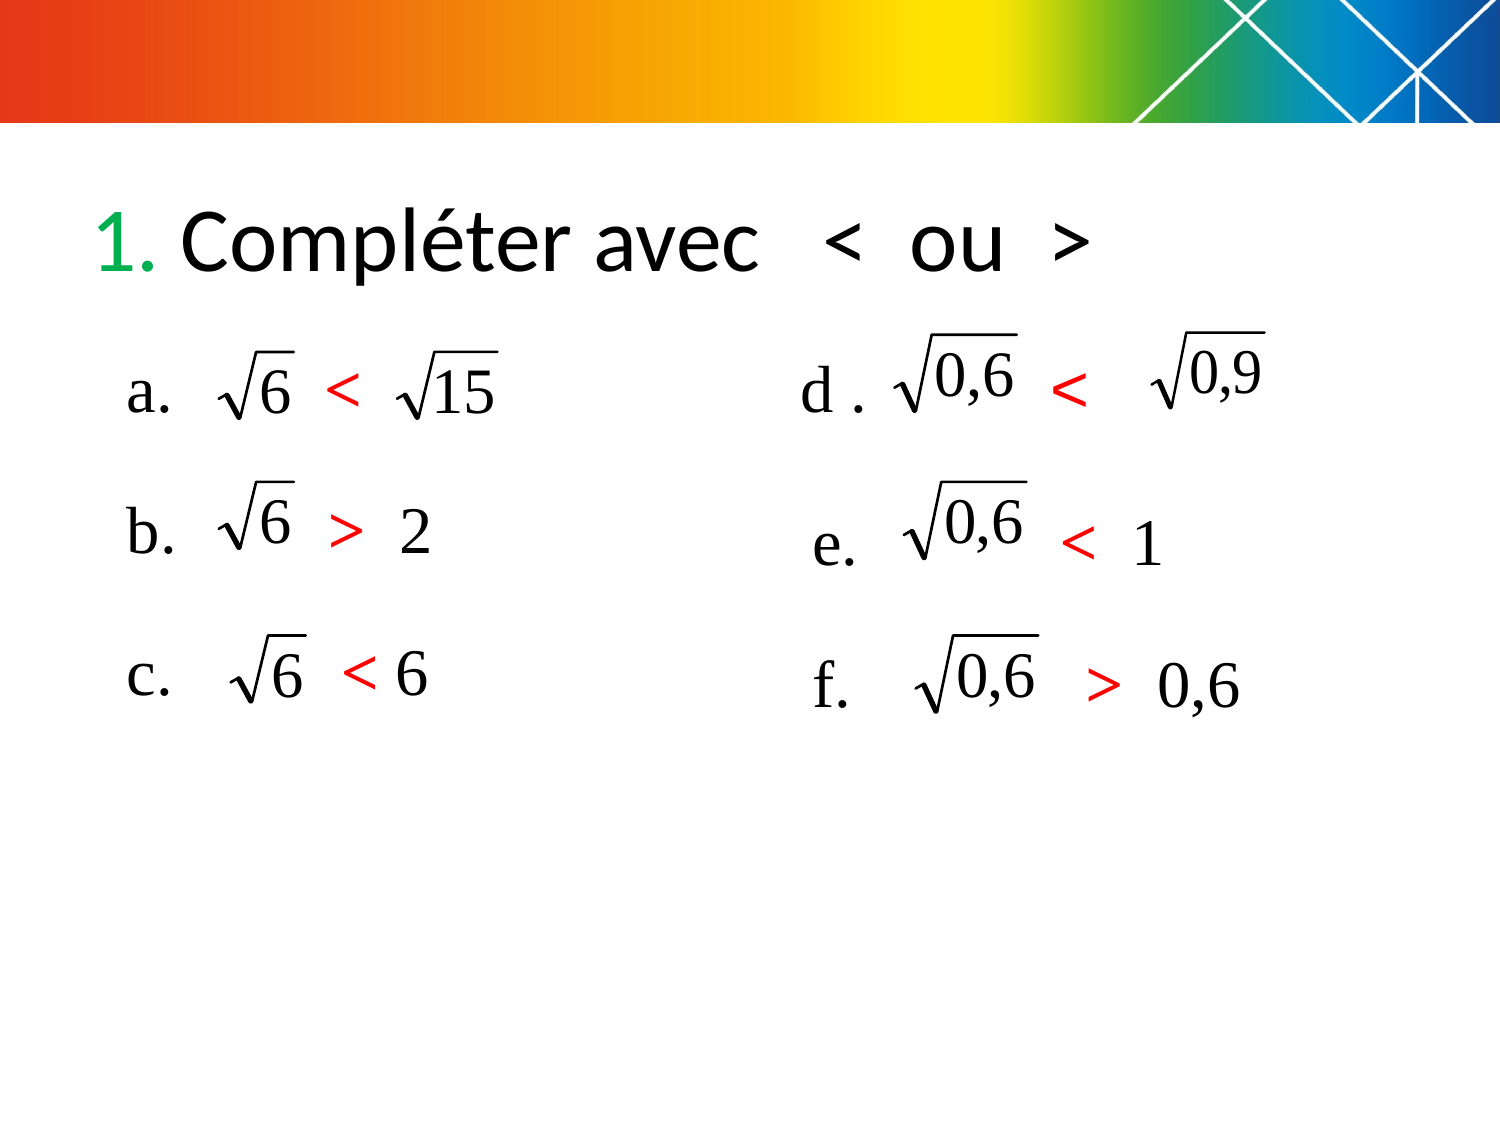

# 1. Compléter avec < ou >
a. <
d . <
b. > 2
e. < 1
c. < 6
f. > 0,6